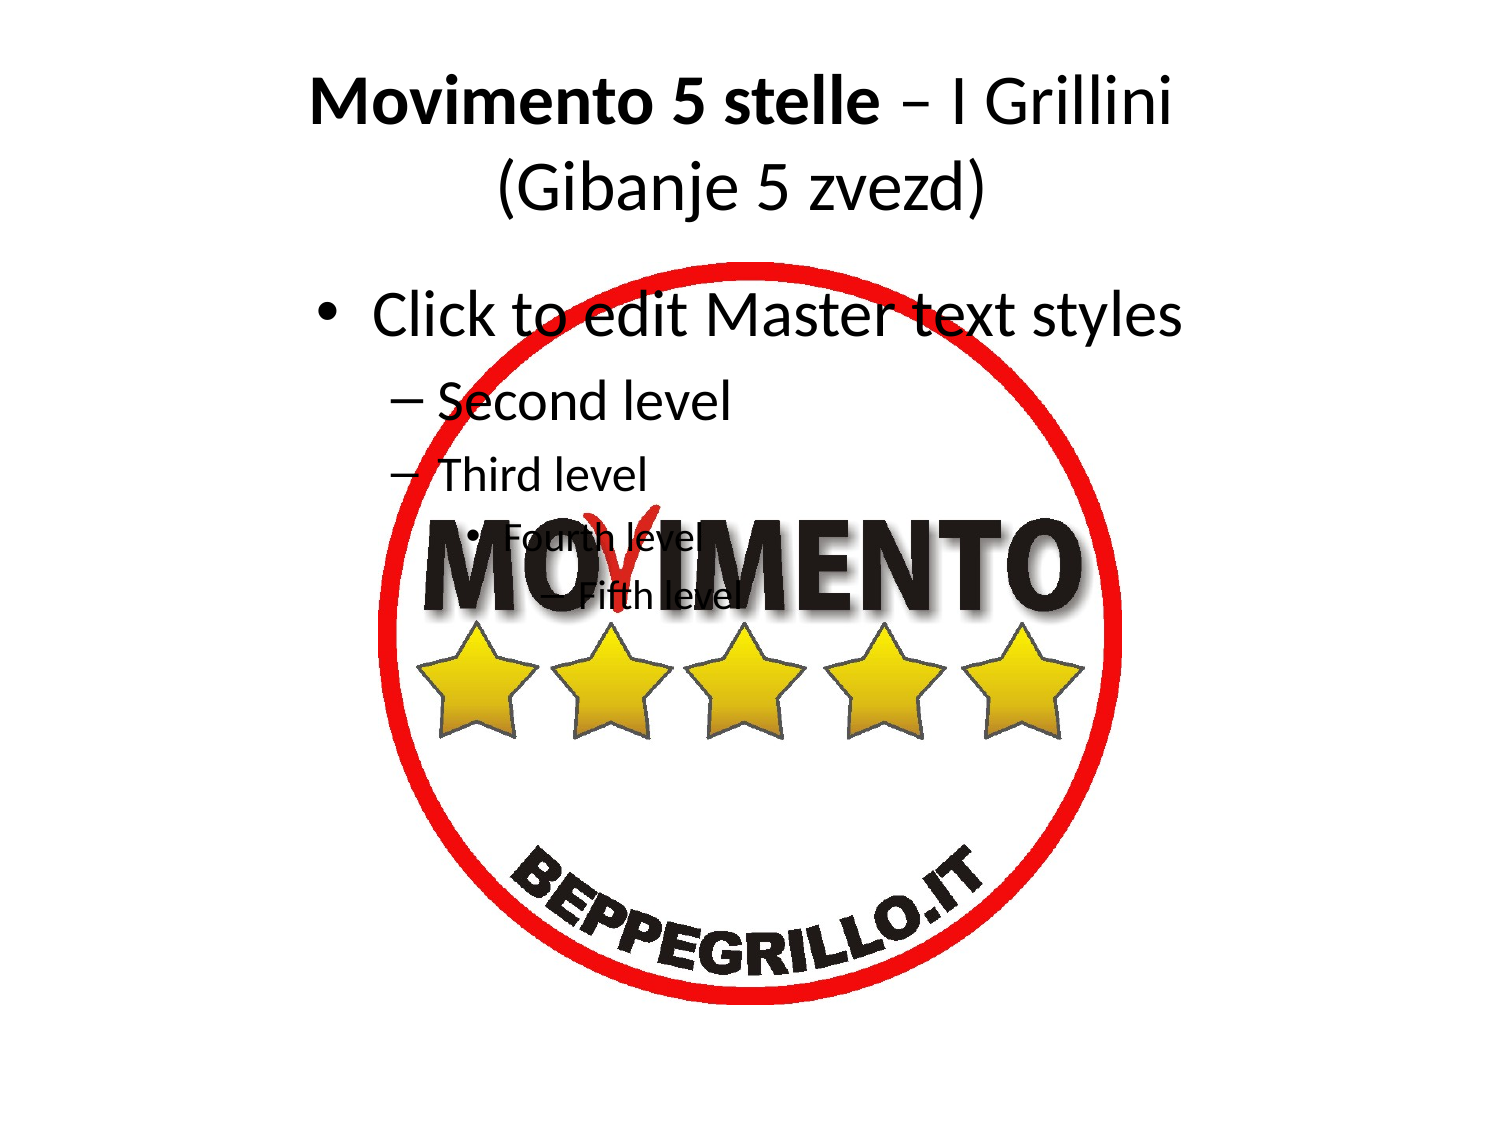

# Movimento 5 stelle – I Grillini (Gibanje 5 zvezd)
Click to edit Master text styles
Second level
Third level
Fourth level
Fifth level